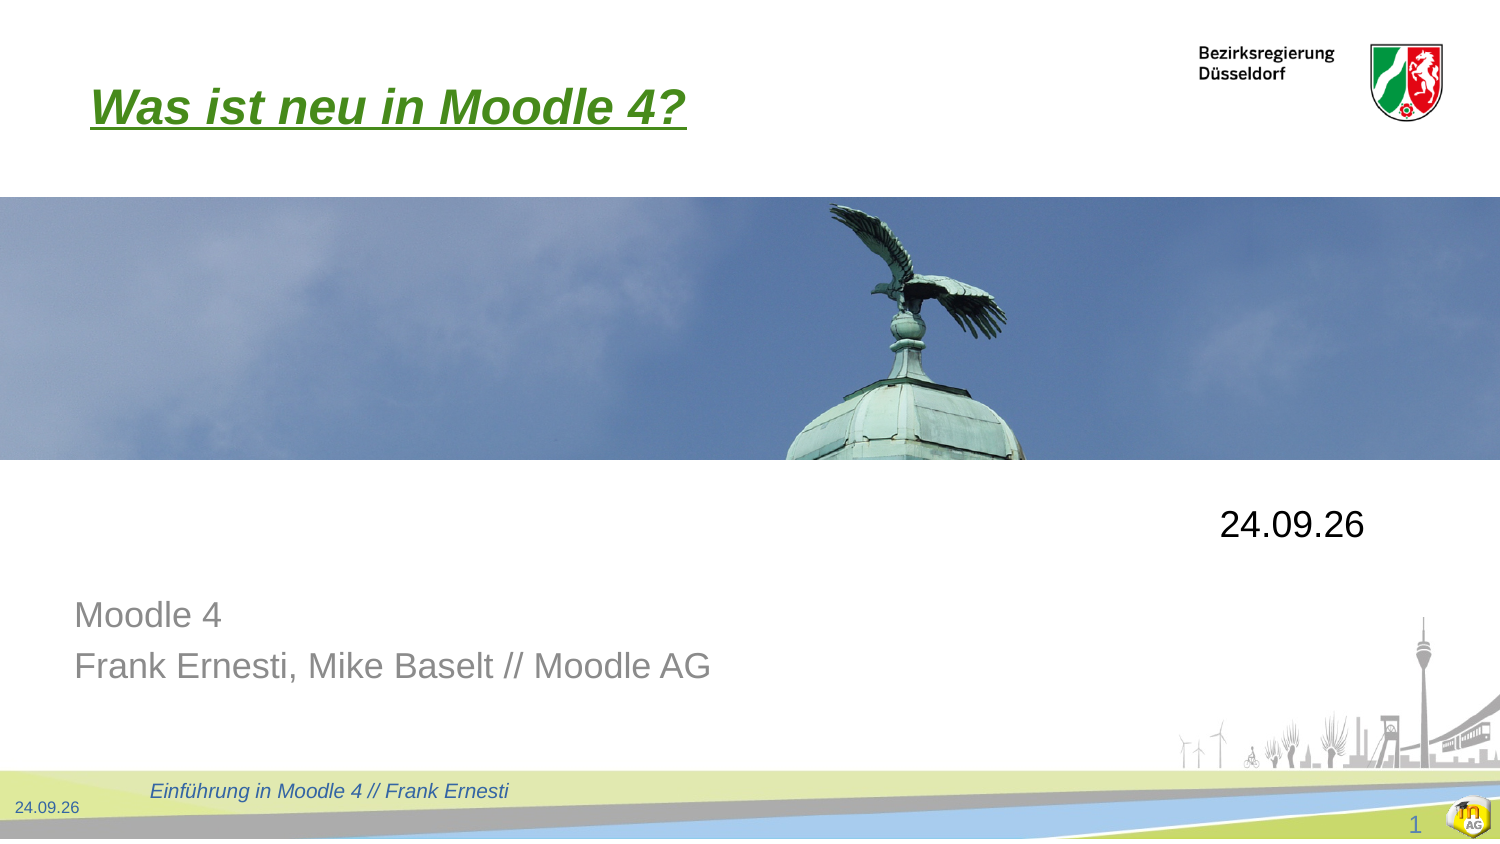

# Was ist neu in Moodle 4?
Moodle 4
Frank Ernesti, Mike Baselt // Moodle AG